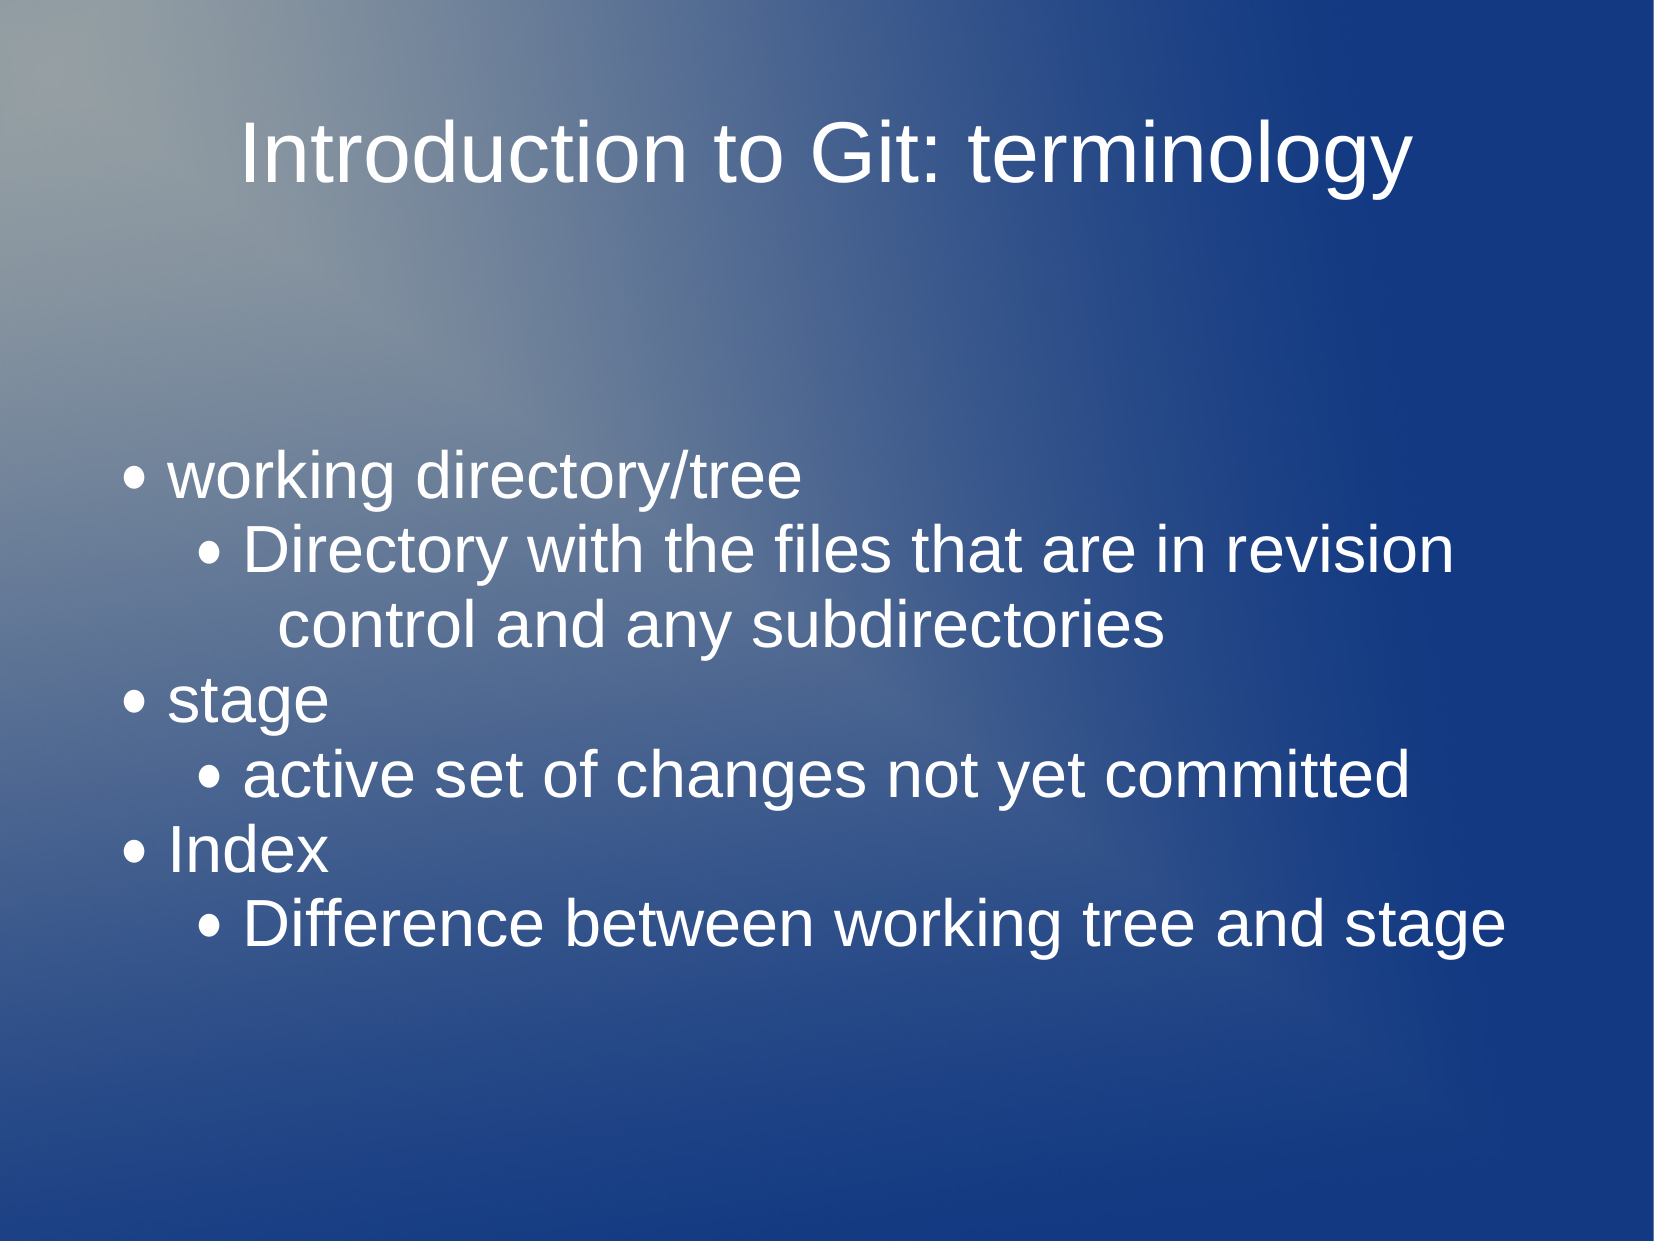

# Introduction to Git: terminology
working directory/tree
Directory with the files that are in revision control and any subdirectories
stage
active set of changes not yet committed
Index
Difference between working tree and stage